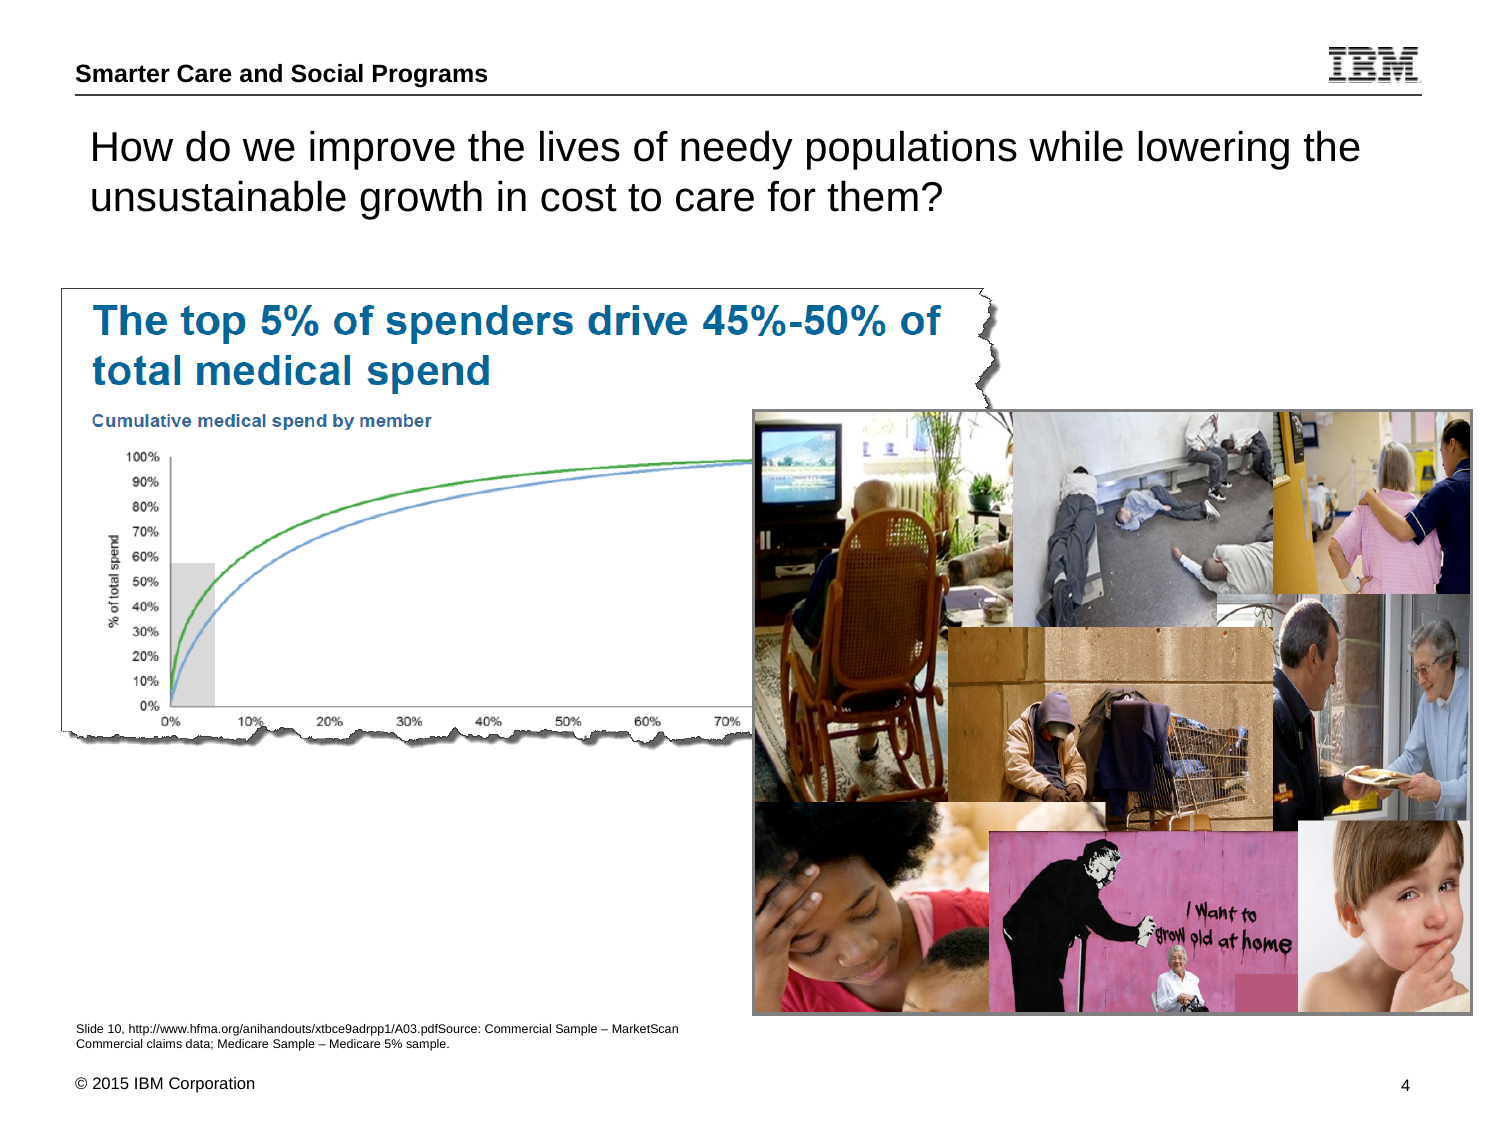

# How do we improve the lives of needy populations while lowering the unsustainable growth in cost to care for them?
Slide 10, http://www.hfma.org/anihandouts/xtbce9adrpp1/A03.pdfSource: Commercial Sample – MarketScan Commercial claims data; Medicare Sample – Medicare 5% sample.